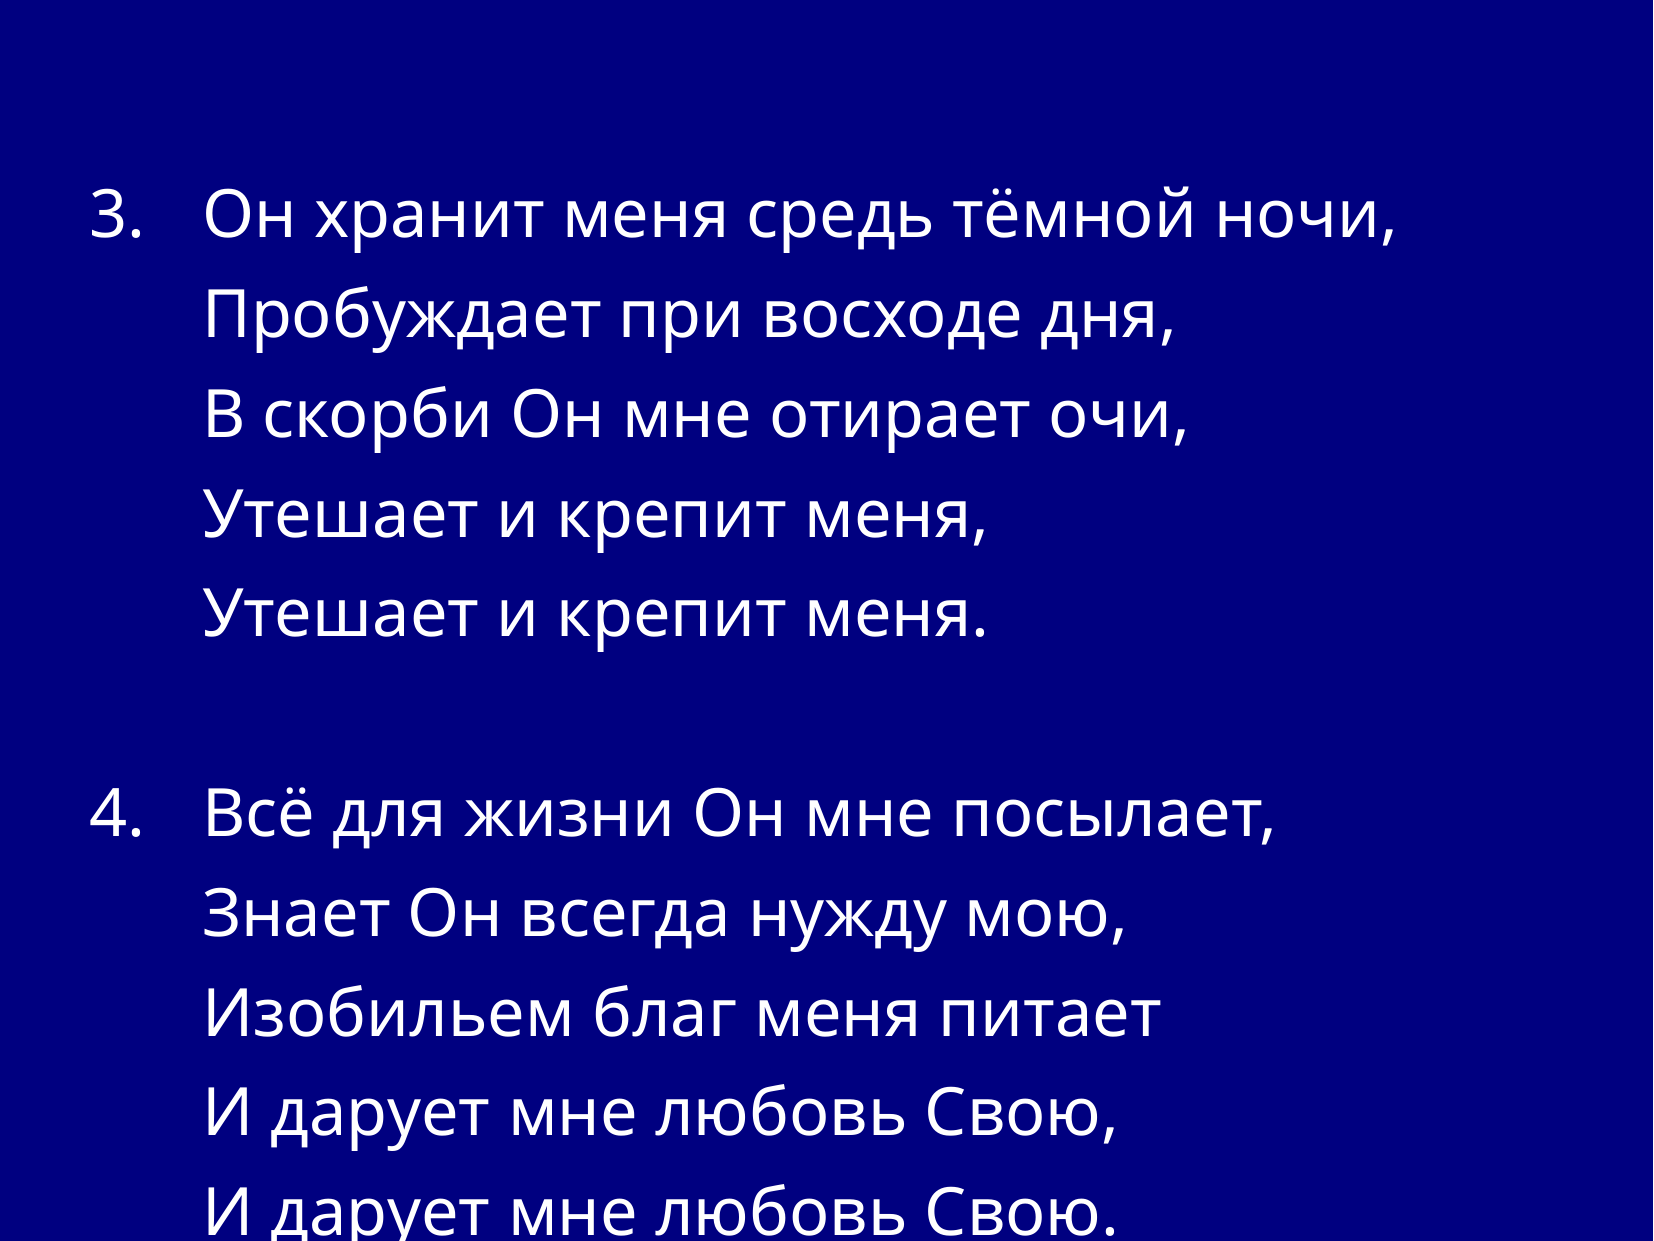

3.	Он хранит меня средь тёмной ночи,
	Пробуждает при восходе дня,
	В скорби Он мне отирает очи,
	Утешает и крепит меня,
	Утешает и крепит меня.
4.	Всё для жизни Он мне посылает,
	Знает Он всегда нужду мою,
	Изобильем благ меня питает
	И дарует мне любовь Свою,
	И дарует мне любовь Свою.